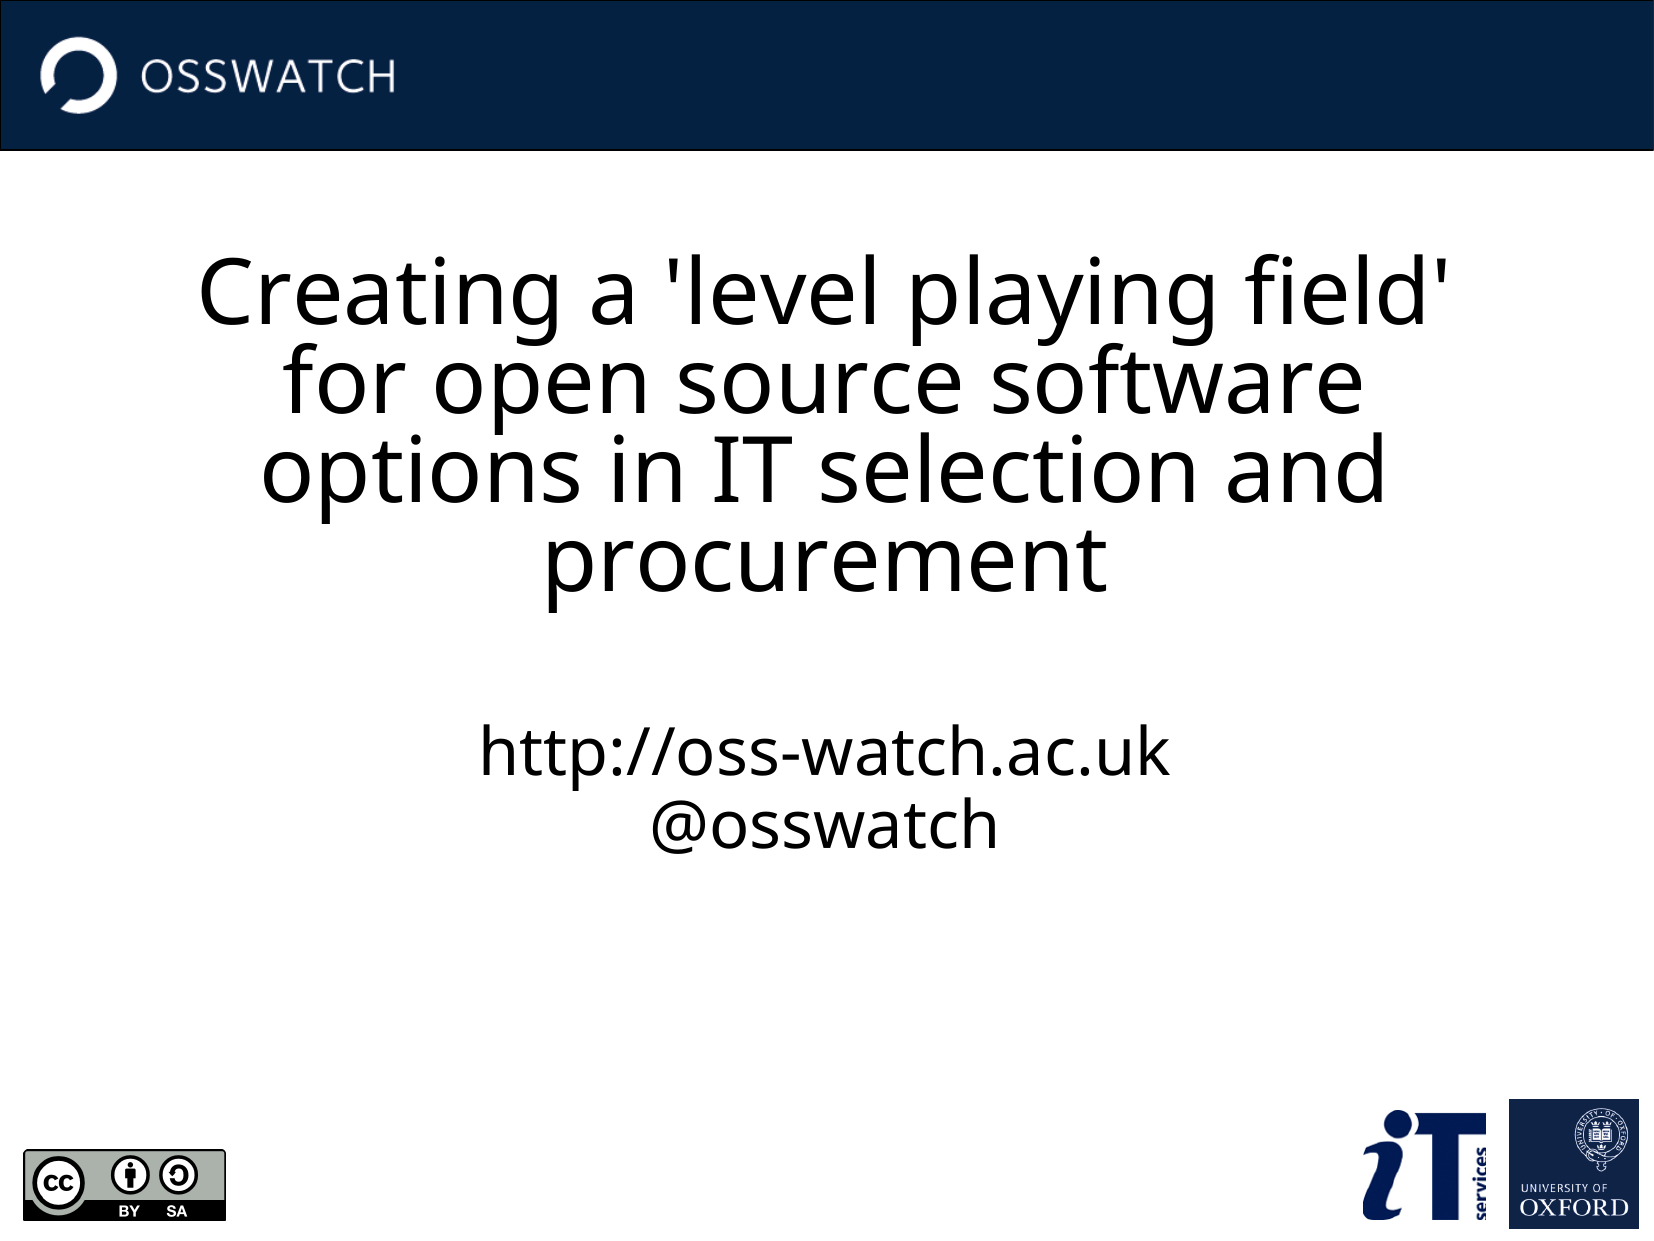

# Creating a 'level playing field' for open source software options in IT selection and procurement
http://oss-watch.ac.uk
@osswatch